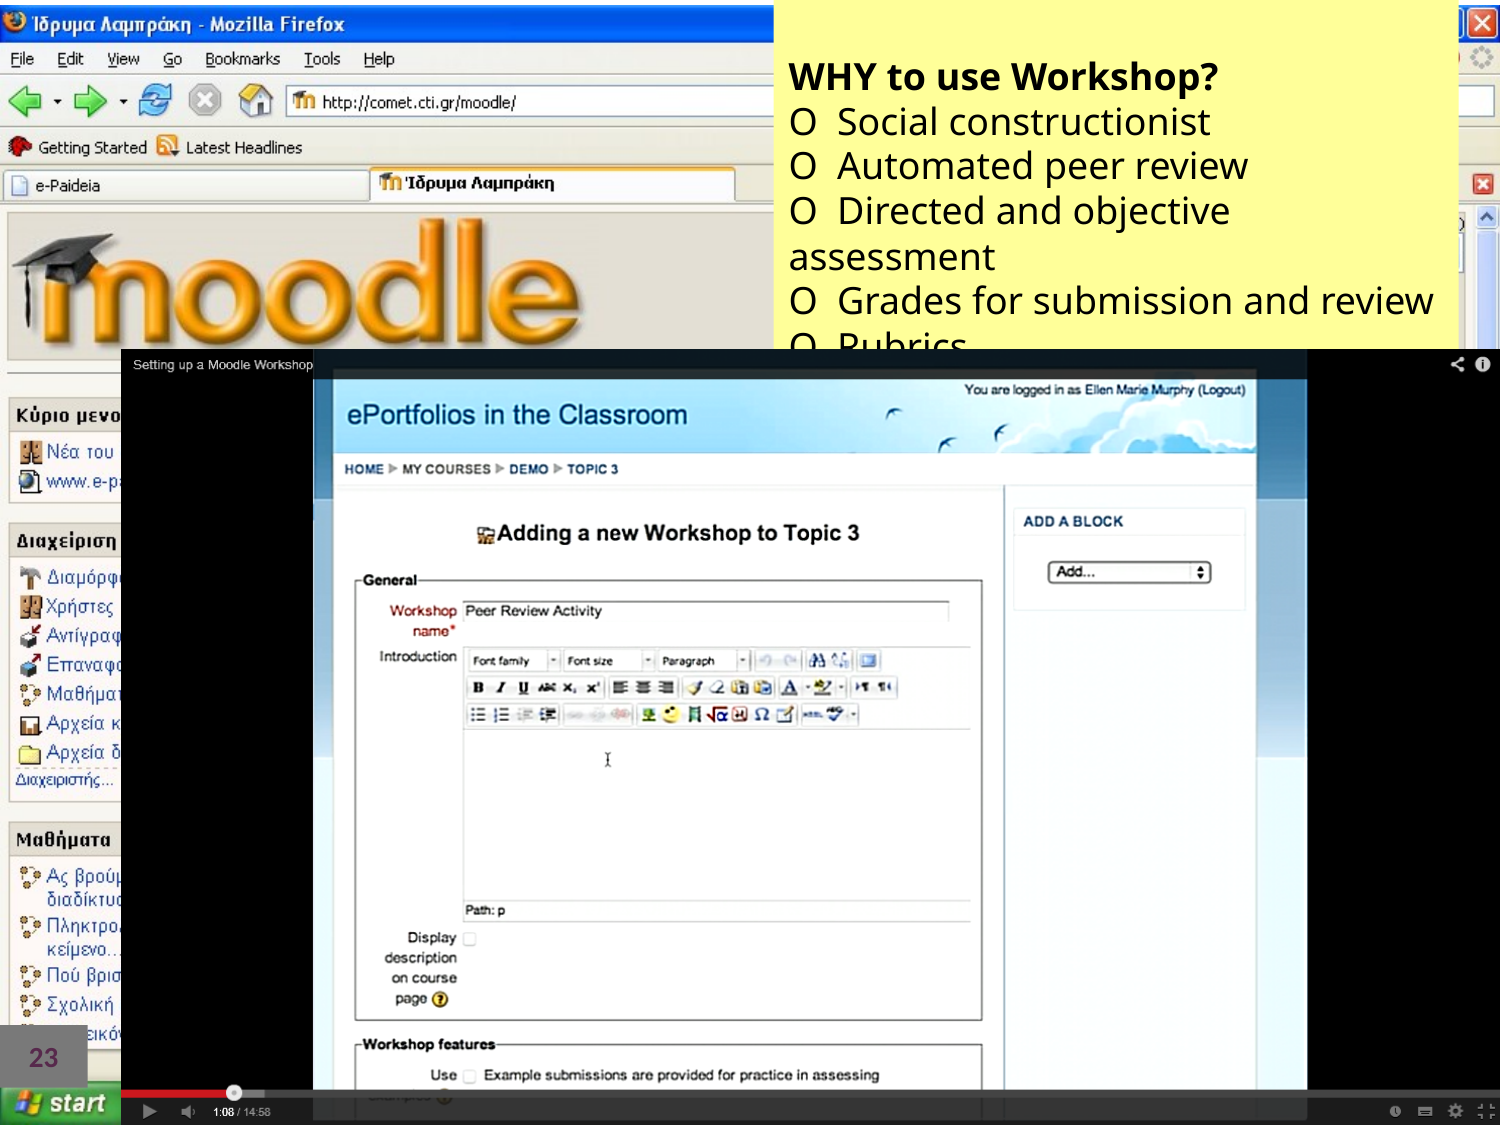

WHY to use Workshop?
O Social constructionist
O Automated peer review
O Directed and objective assessment
O Grades for submission and review
O Rubrics